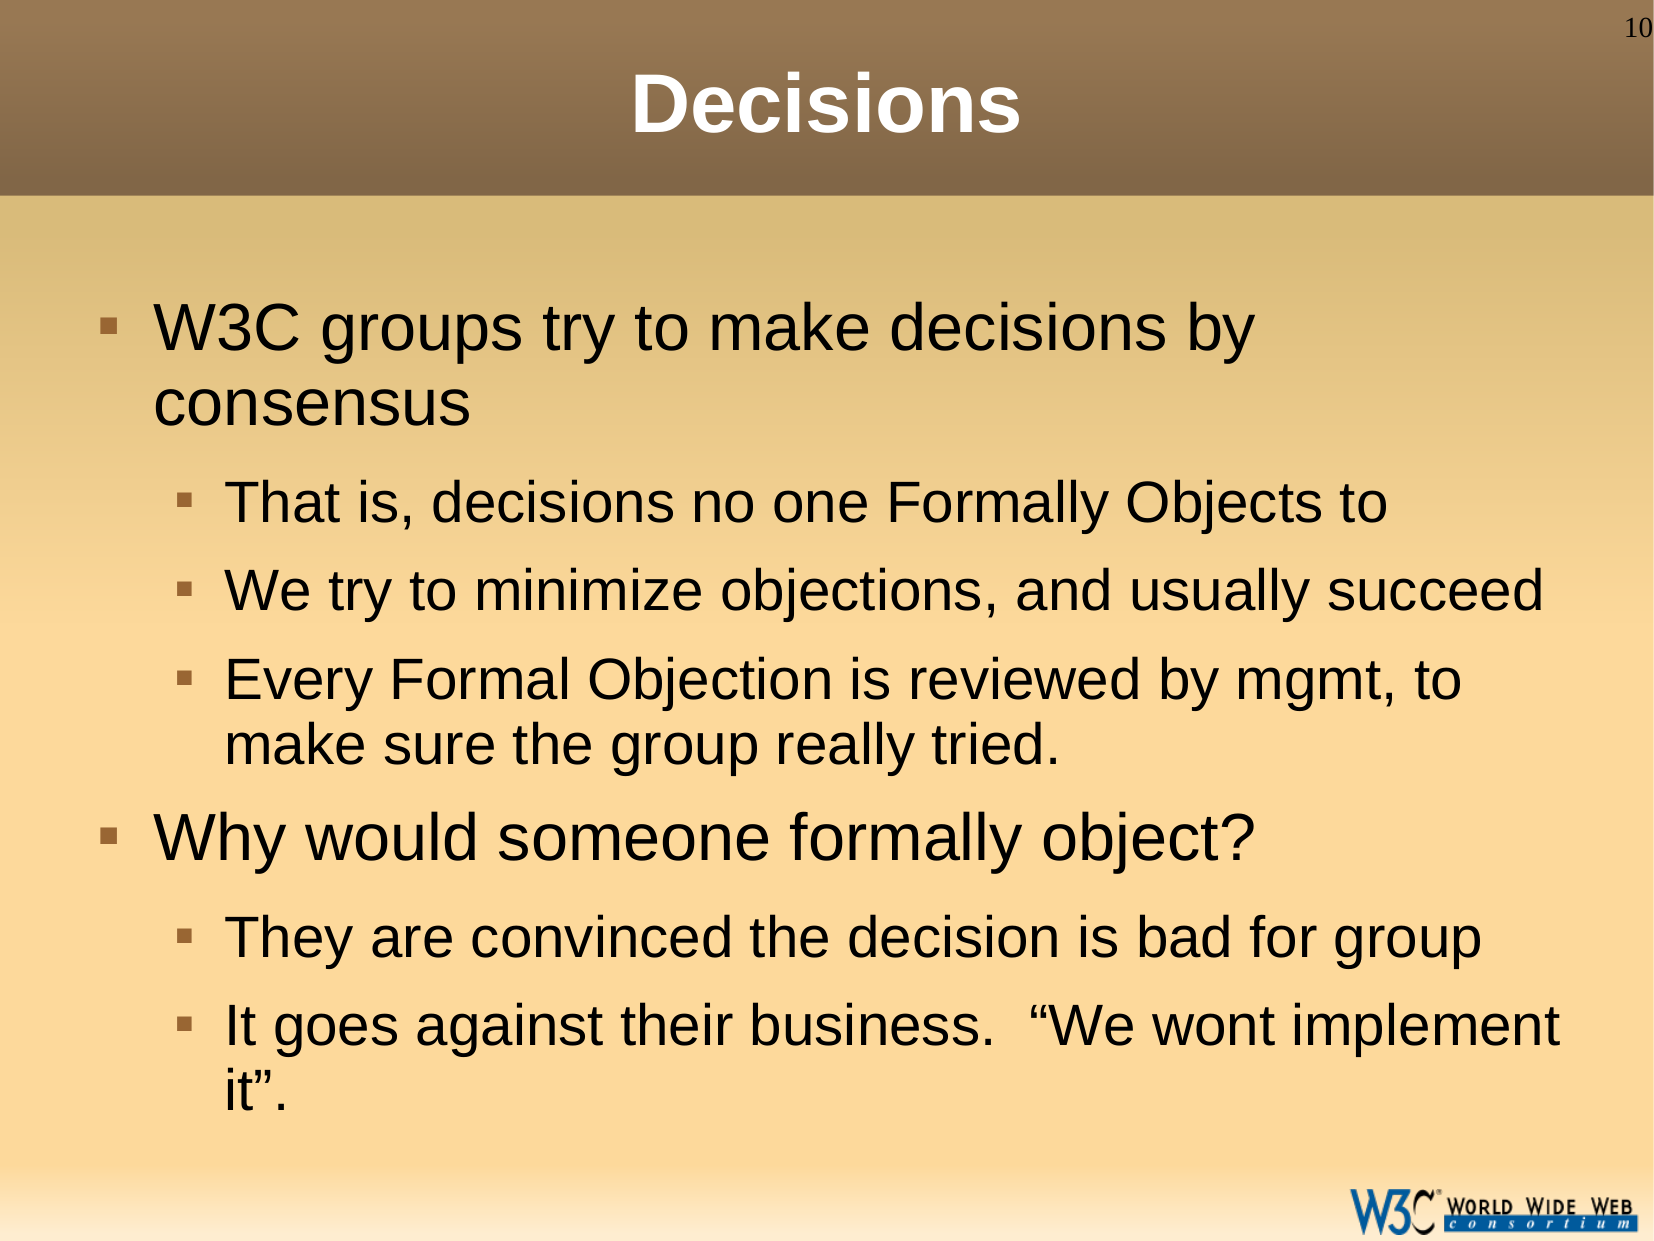

# Decisions
10
W3C groups try to make decisions by consensus
That is, decisions no one Formally Objects to
We try to minimize objections, and usually succeed
Every Formal Objection is reviewed by mgmt, to make sure the group really tried.
Why would someone formally object?
They are convinced the decision is bad for group
It goes against their business. “We wont implement it”.